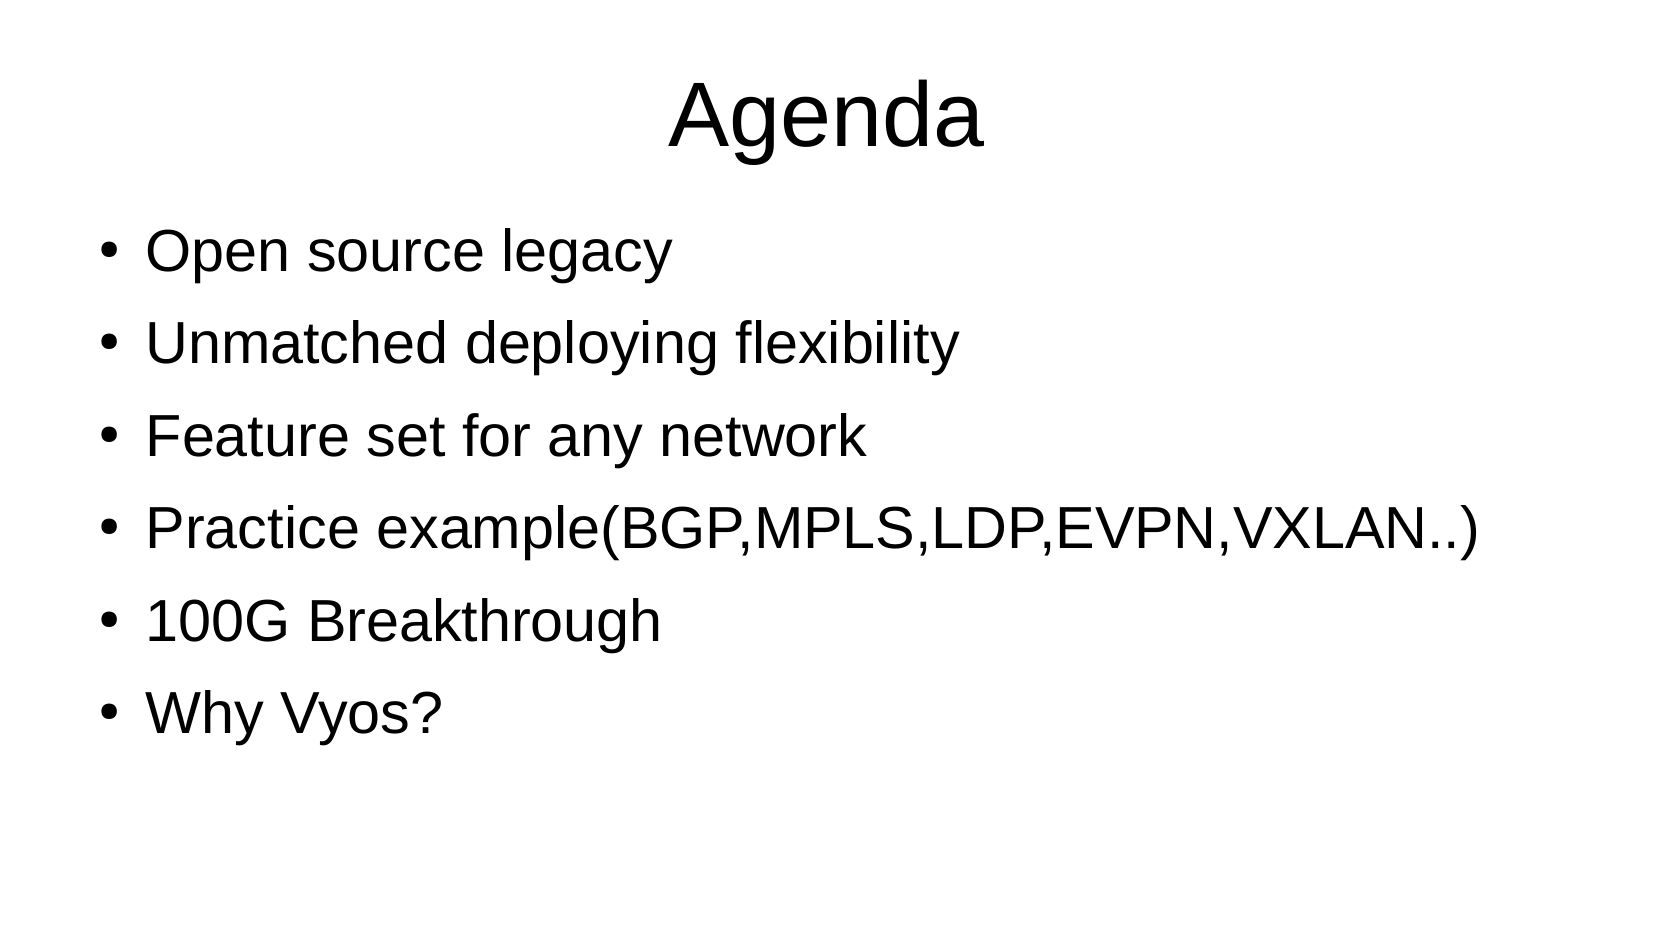

# Agenda
Open source legacy
Unmatched deploying flexibility
Feature set for any network
Practice example(BGP,MPLS,LDP,EVPN,VXLAN..)
100G Breakthrough
Why Vyos?